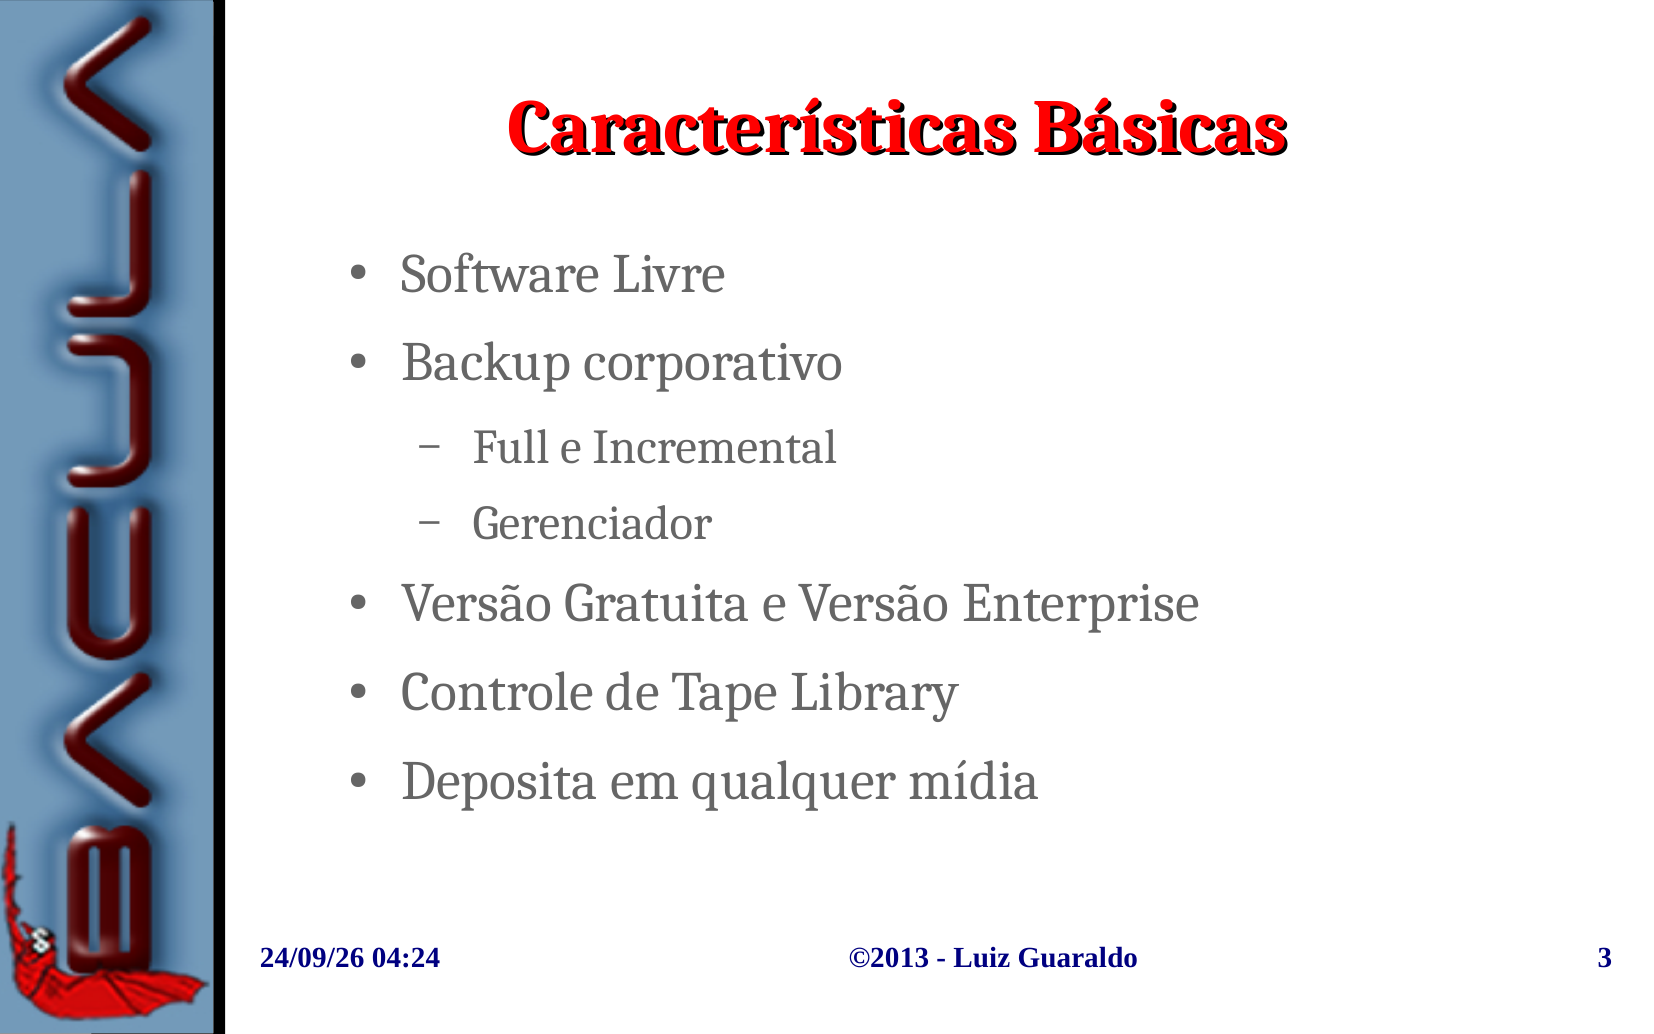

# Características Básicas
Software Livre
Backup corporativo
Full e Incremental
Gerenciador
Versão Gratuita e Versão Enterprise
Controle de Tape Library
Deposita em qualquer mídia
©2013 - Luiz Guaraldo
3